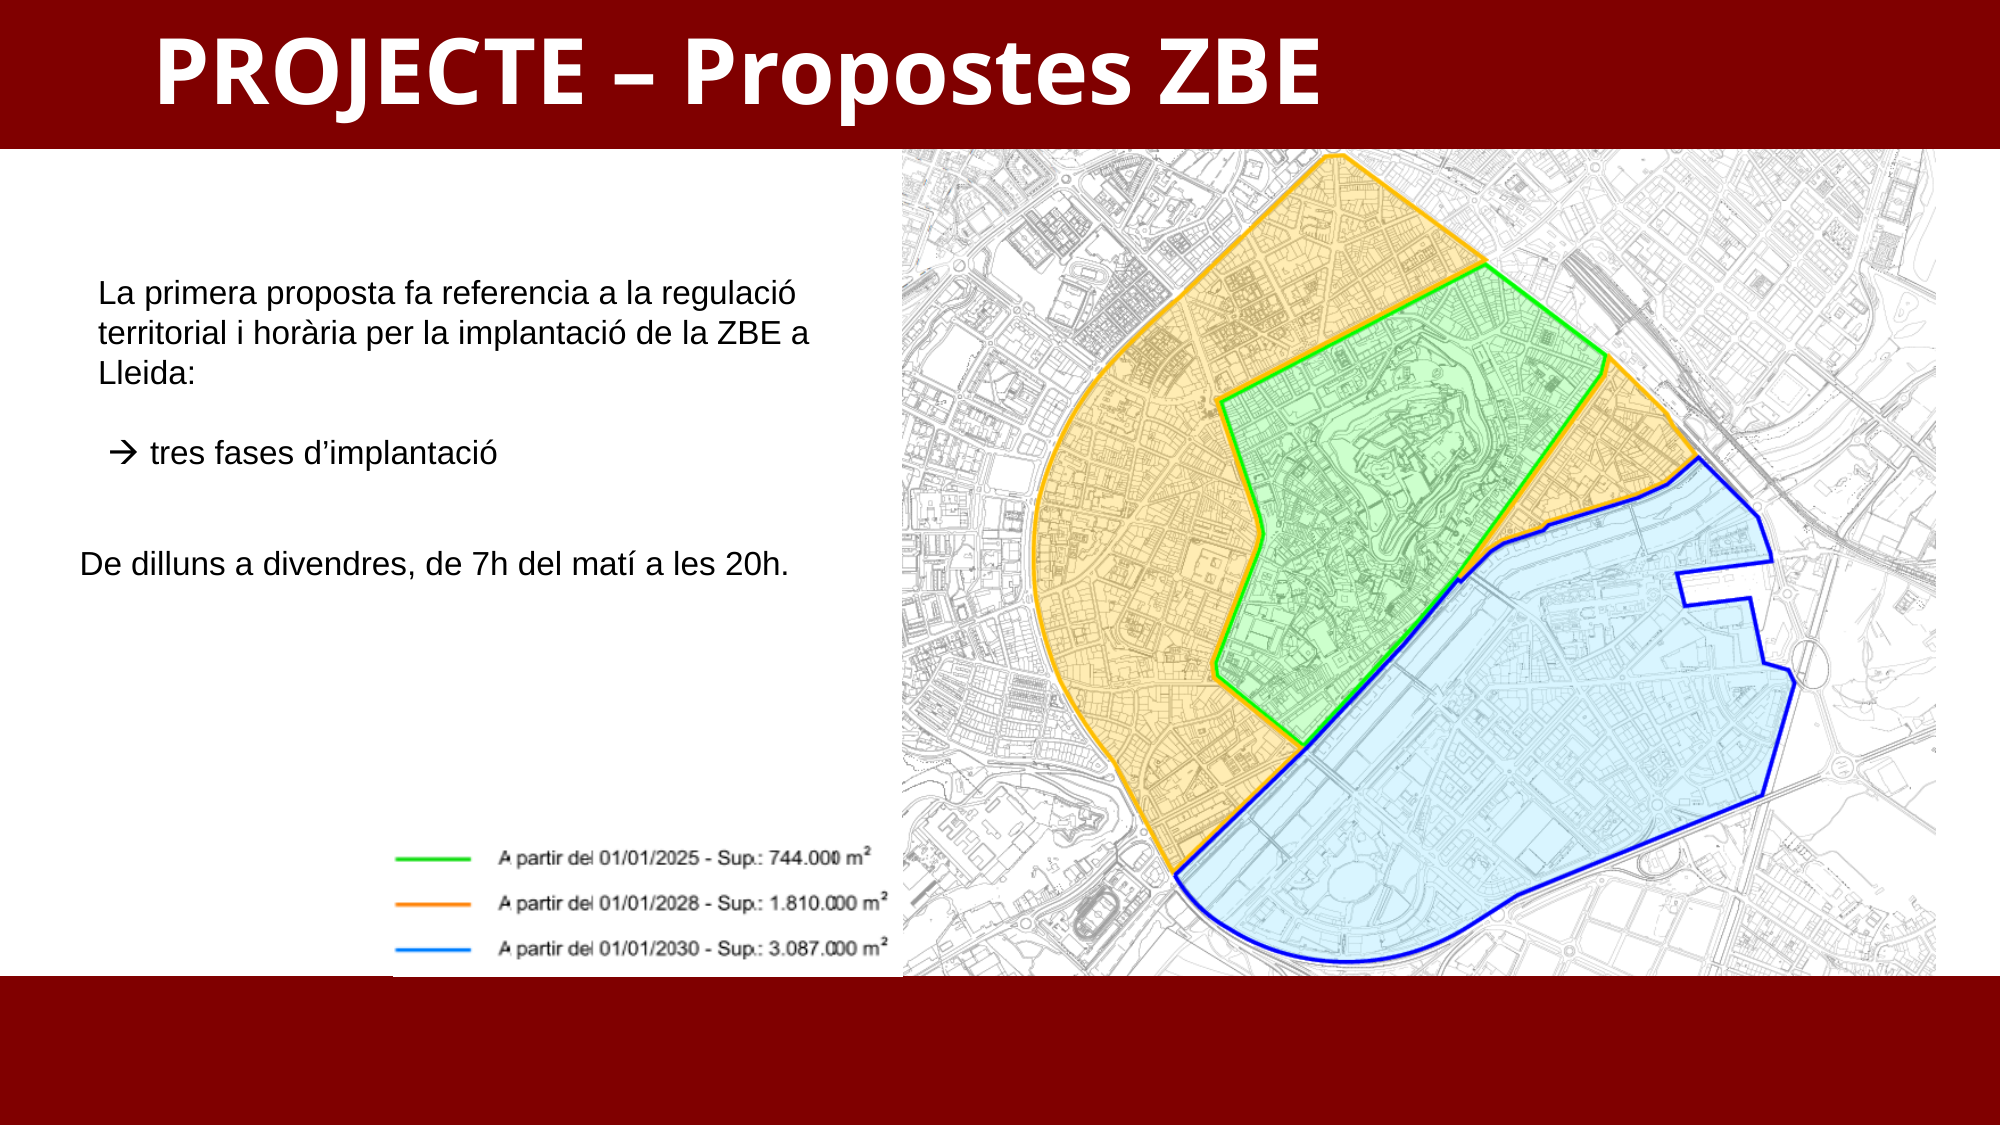

# PROJECTE – Propostes ZBE
La primera proposta fa referencia a la regulació territorial i horària per la implantació de la ZBE a Lleida:
  tres fases d’implantació
De dilluns a divendres, de 7h del matí a les 20h.